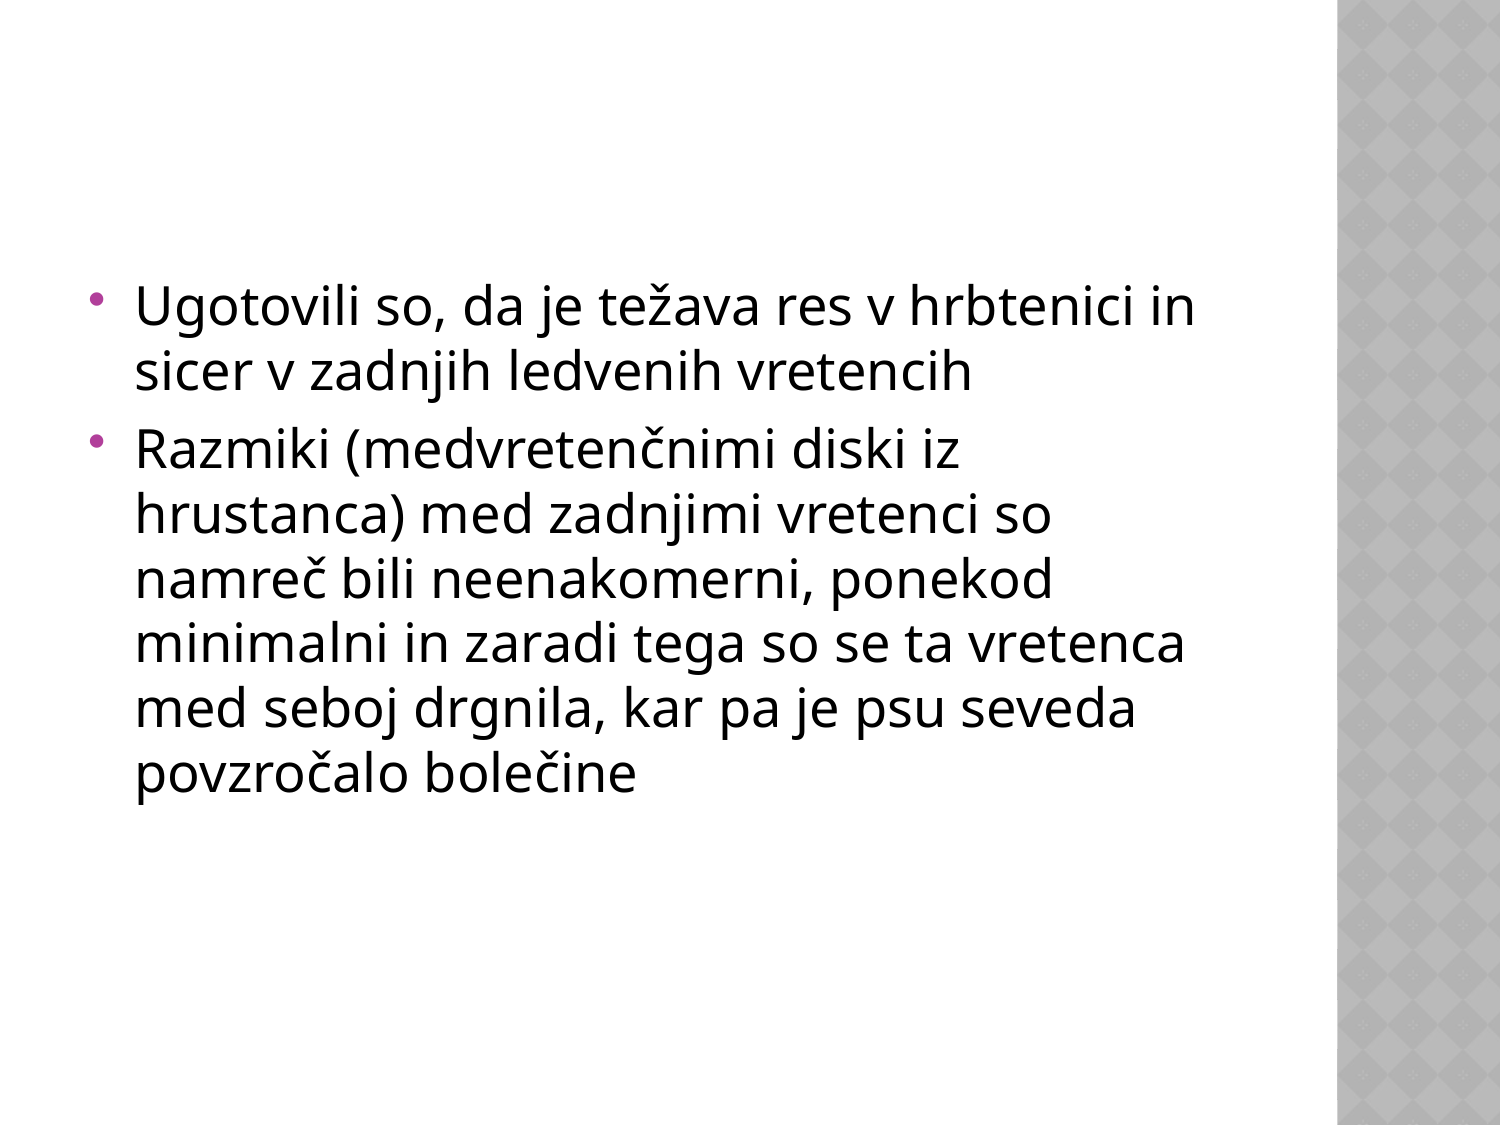

#
Ugotovili so, da je težava res v hrbtenici in sicer v zadnjih ledvenih vretencih
Razmiki (medvretenčnimi diski iz hrustanca) med zadnjimi vretenci so namreč bili neenakomerni, ponekod minimalni in zaradi tega so se ta vretenca med seboj drgnila, kar pa je psu seveda povzročalo bolečine